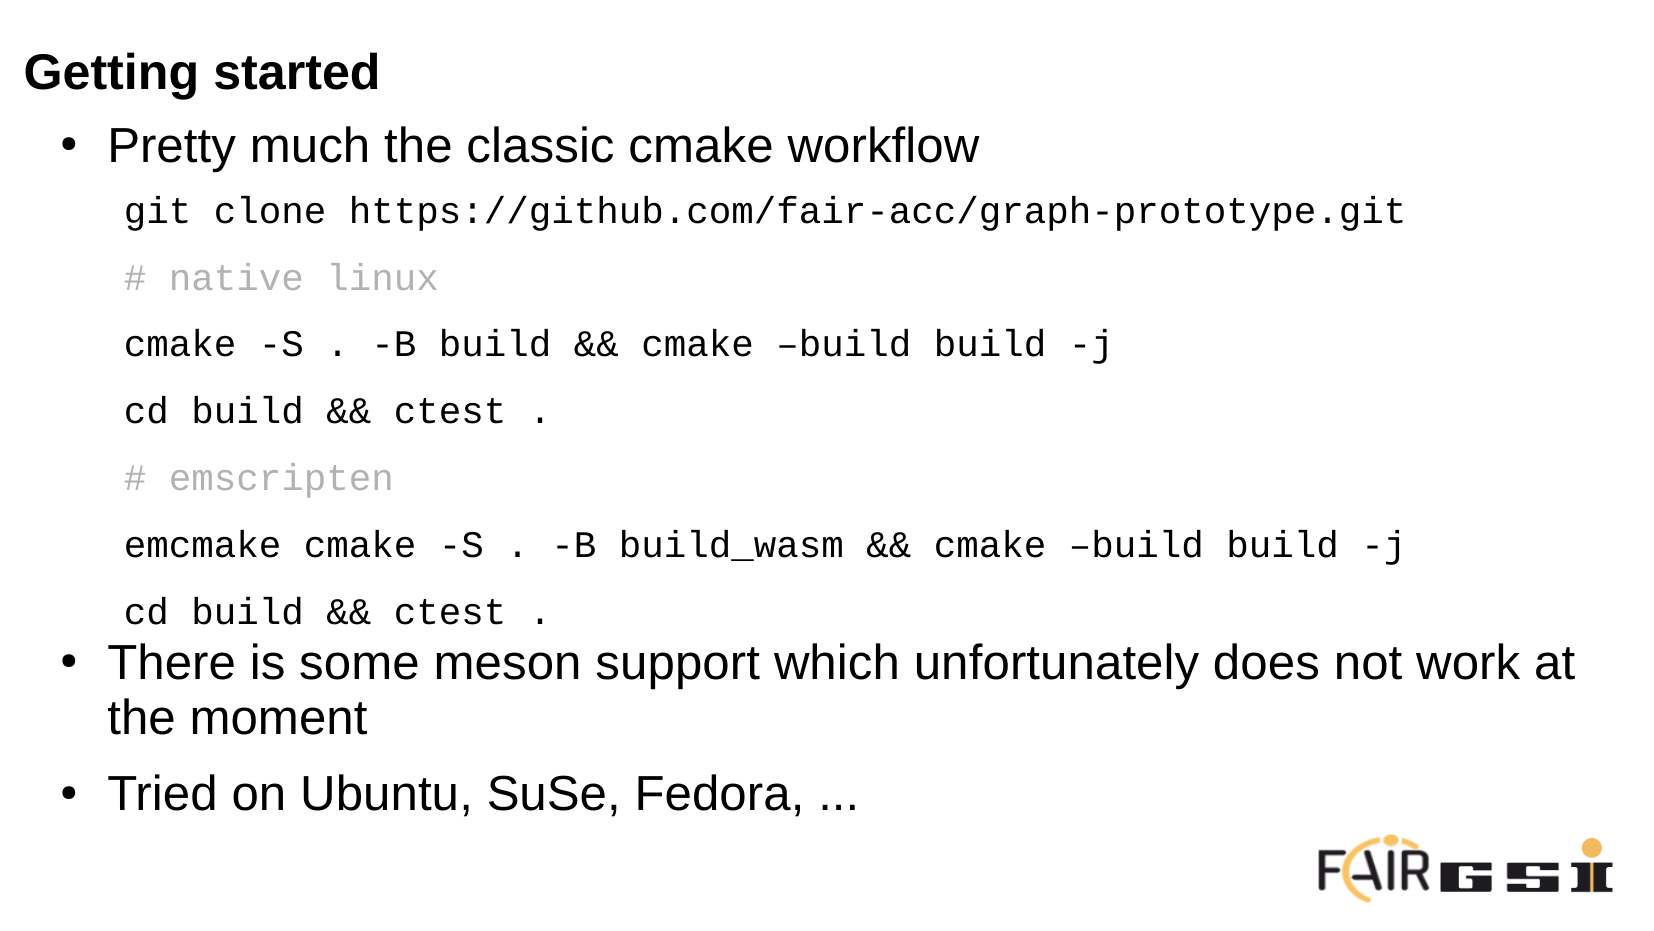

# Getting started
Pretty much the classic cmake workflow
There is some meson support which unfortunately does not work at the moment
Tried on Ubuntu, SuSe, Fedora, ...
git clone https://github.com/fair-acc/graph-prototype.git
# native linux
cmake -S . -B build && cmake –build build -j
cd build && ctest .
# emscripten
emcmake cmake -S . -B build_wasm && cmake –build build -j
cd build && ctest .